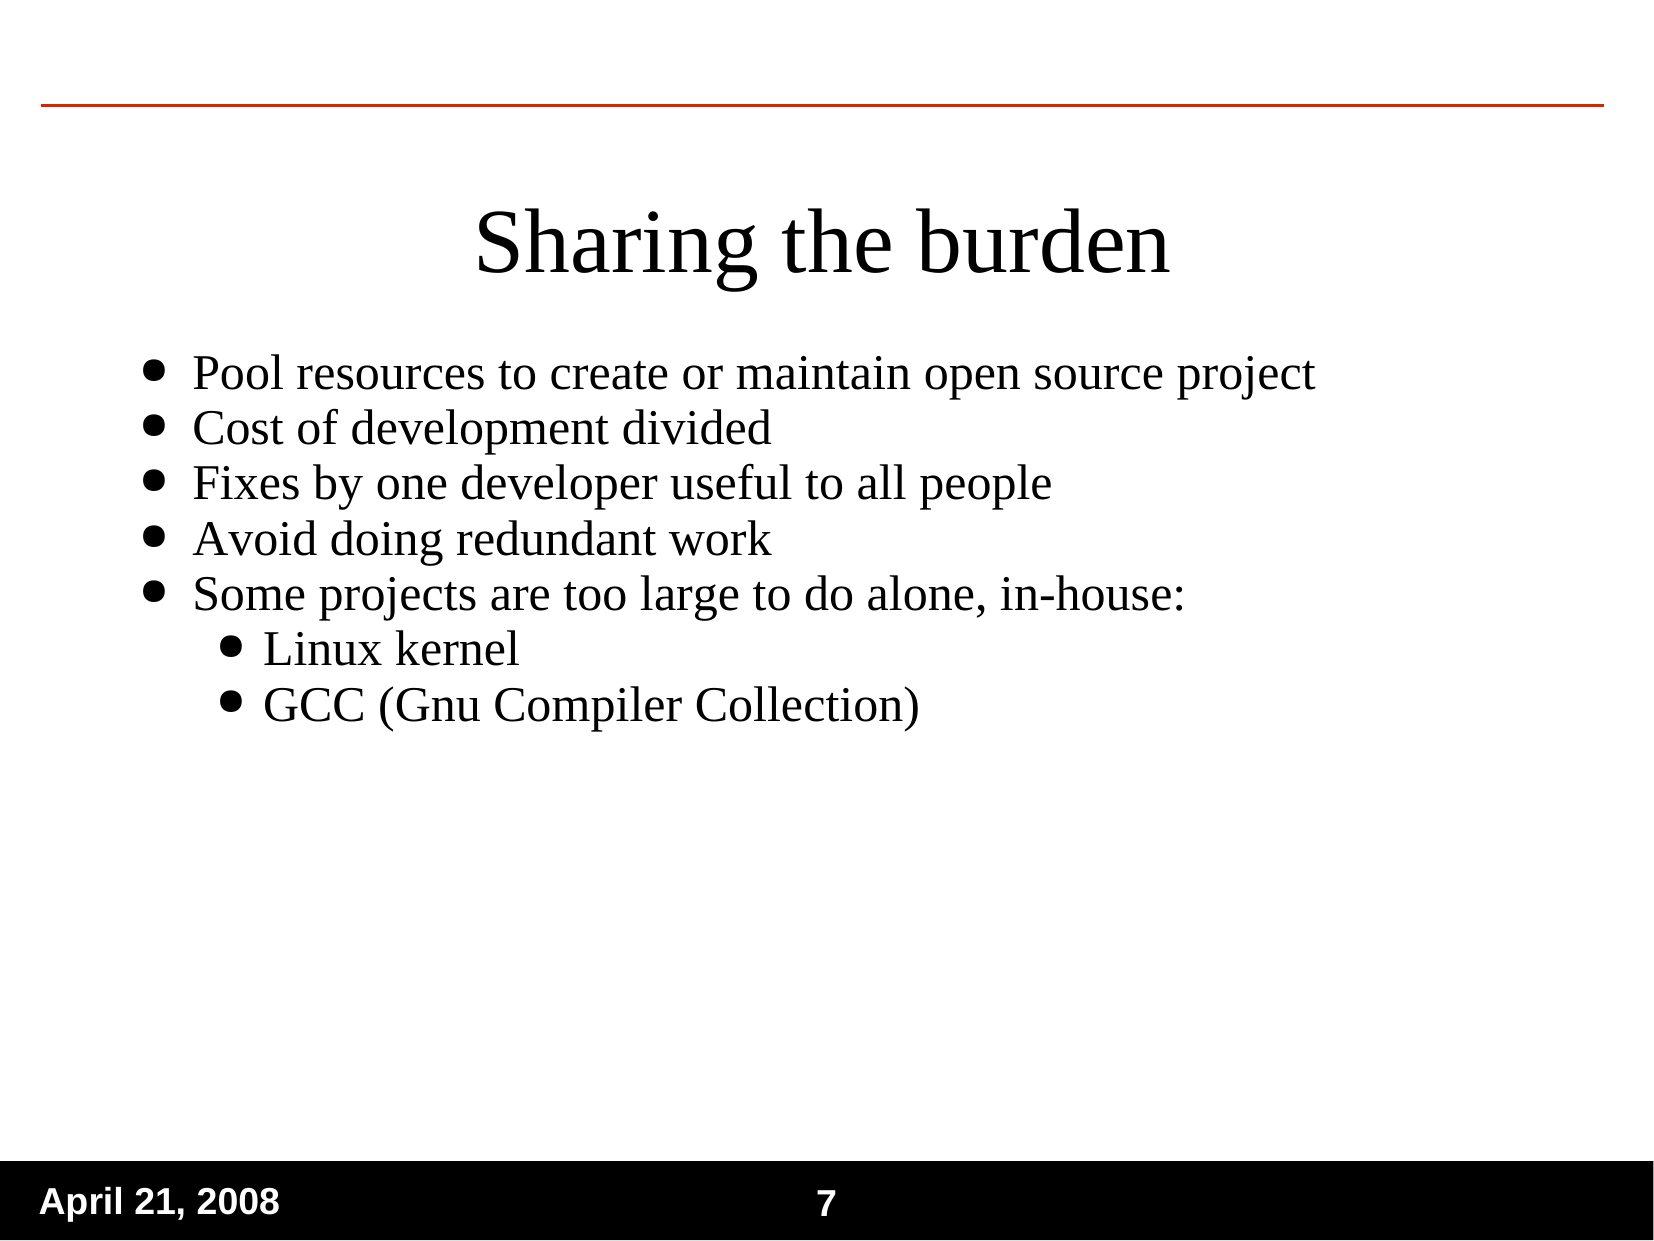

# Sharing the burden
Pool resources to create or maintain open source project
Cost of development divided
Fixes by one developer useful to all people
Avoid doing redundant work
Some projects are too large to do alone, in-house:
Linux kernel
GCC (Gnu Compiler Collection)